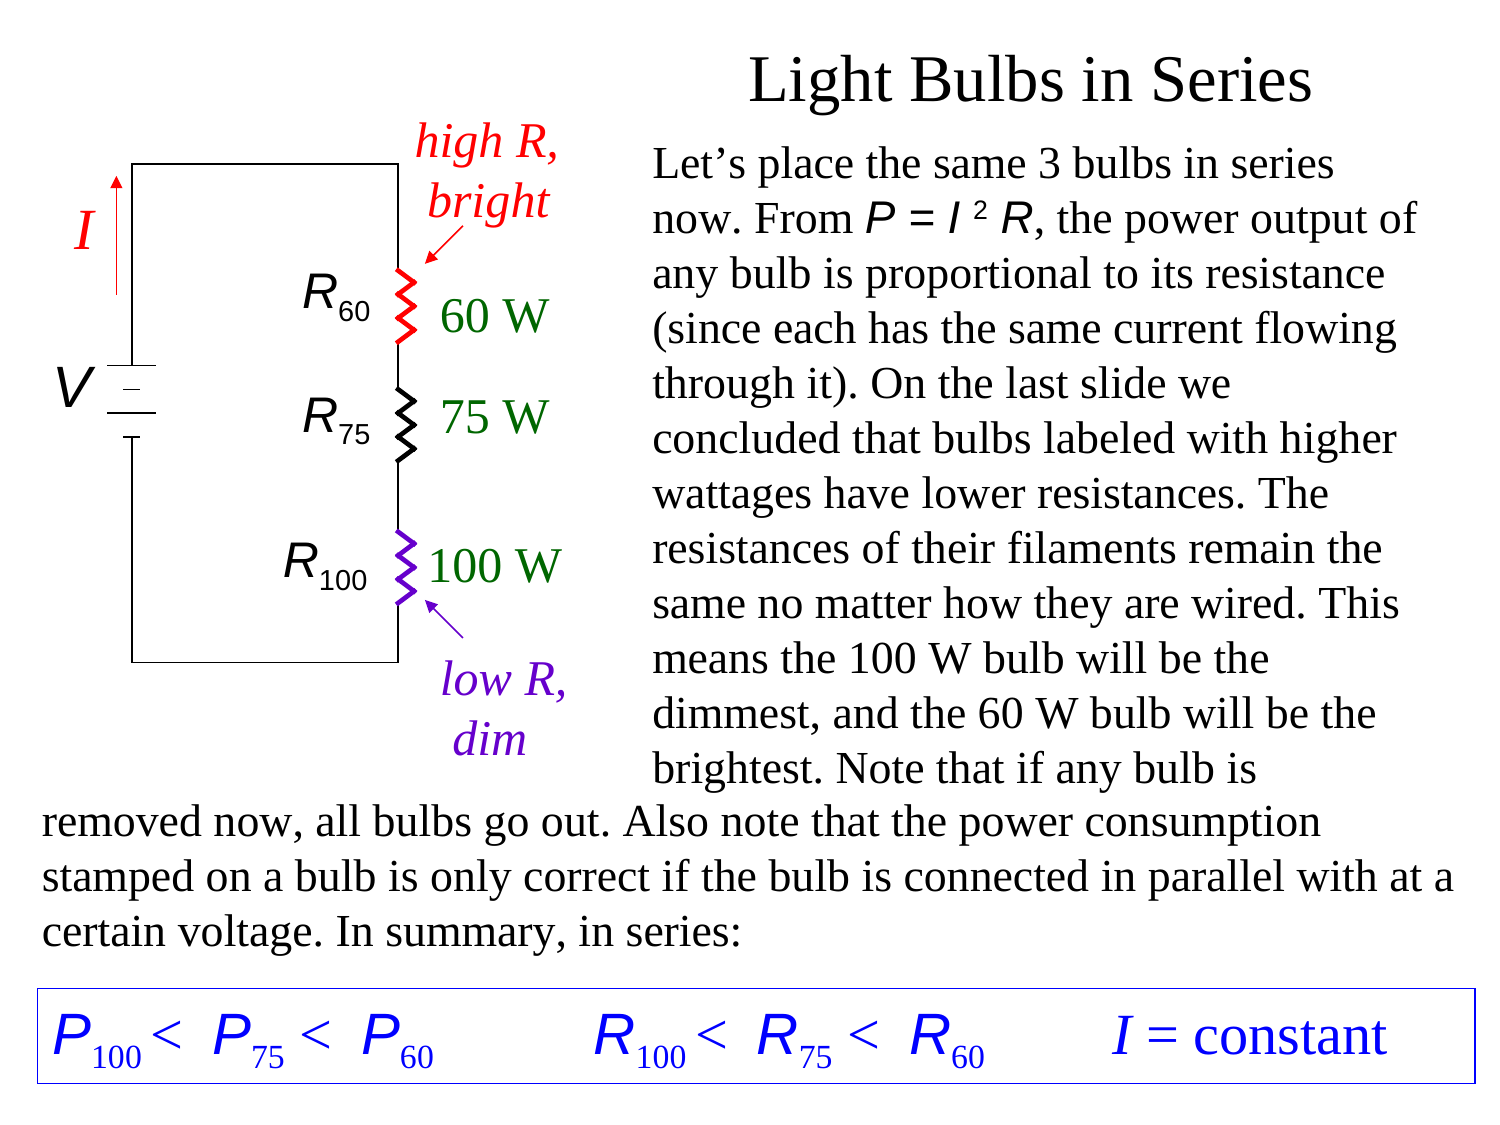

# Light Bulbs in Series
high R,
 bright
Let’s place the same 3 bulbs in series now. From P = I 2 R, the power output of any bulb is proportional to its resistance (since each has the same current flowing through it). On the last slide we concluded that bulbs labeled with higher wattages have lower resistances. The resistances of their filaments remain the same no matter how they are wired. This means the 100 W bulb will be the dimmest, and the 60 W bulb will be the brightest. Note that if any bulb is
I
R60
 60 W
V
R75
 75 W
R100
100 W
low R,
 dim
removed now, all bulbs go out. Also note that the power consumption stamped on a bulb is only correct if the bulb is connected in parallel with at a certain voltage. In summary, in series:
P100 < P75 < P60 R100 < R75 < R60 I = constant